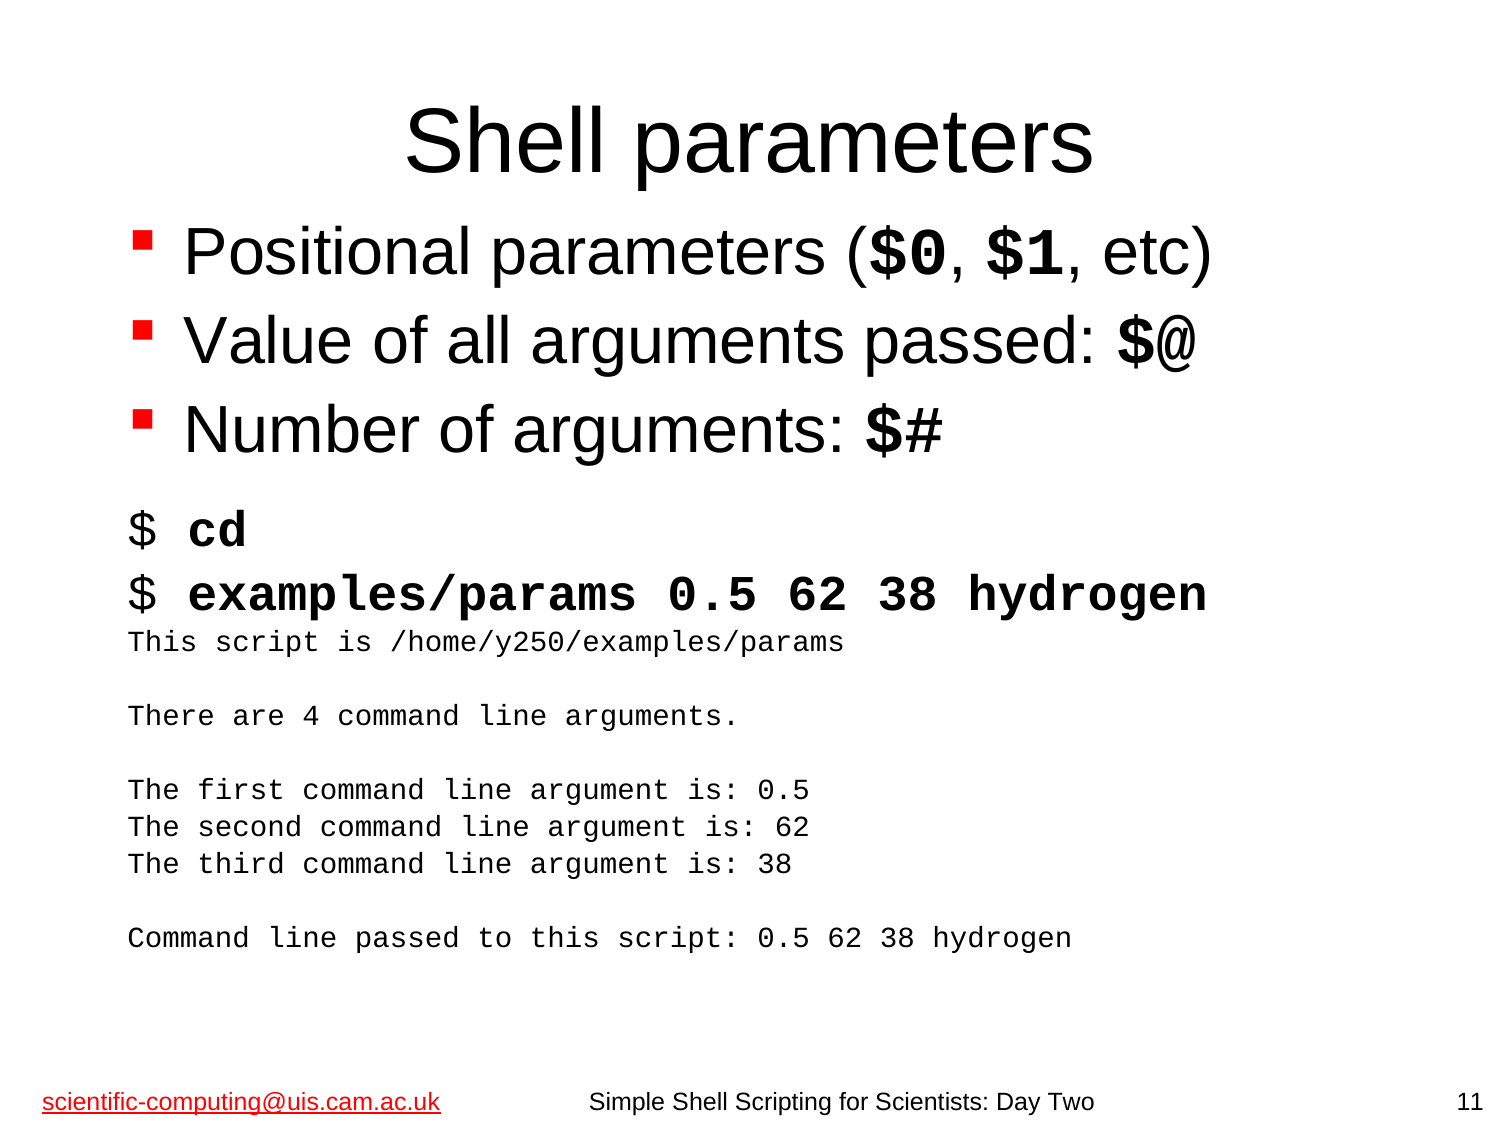

# Shell parameters
Positional parameters ($0, $1, etc)
Value of all arguments passed: $@
Number of arguments: $#
$ cd
$ examples/params 0.5 62 38 hydrogen
This script is /home/y250/examples/params
There are 4 command line arguments.
The first command line argument is: 0.5
The second command line argument is: 62
The third command line argument is: 38
Command line passed to this script: 0.5 62 38 hydrogen
escience-support@ucs.cam.ac.uk	Simple Shell Scripting for Scientists: Day Two
11